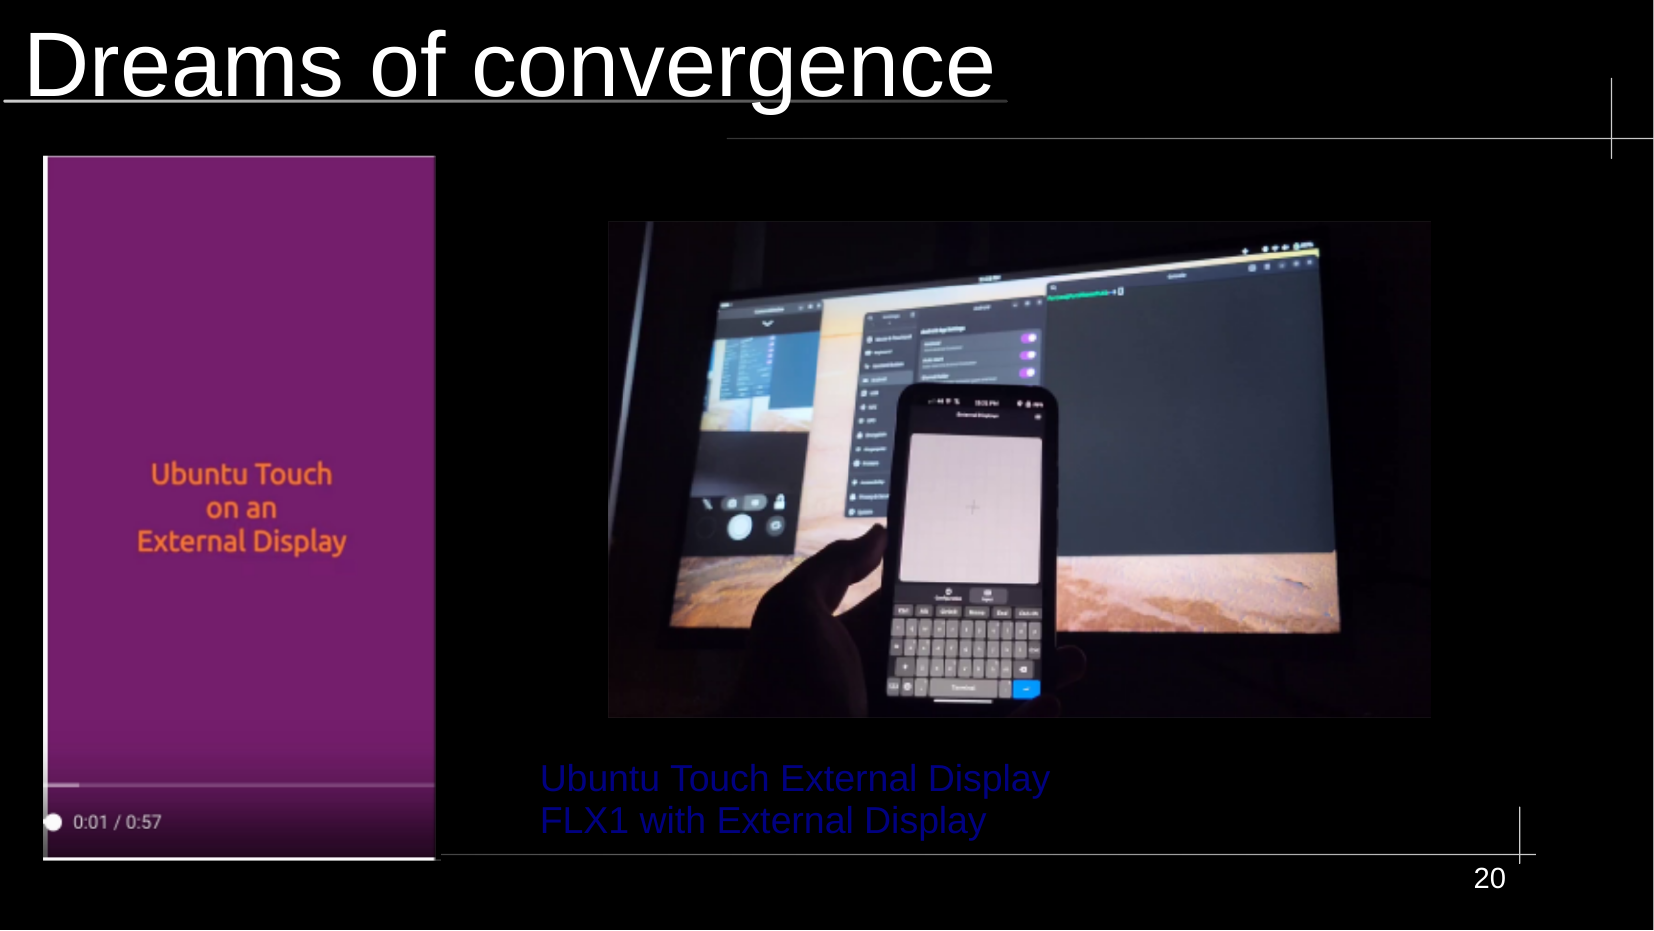

# Dreams of convergence
Ubuntu Touch External Display
FLX1 with External Display
20